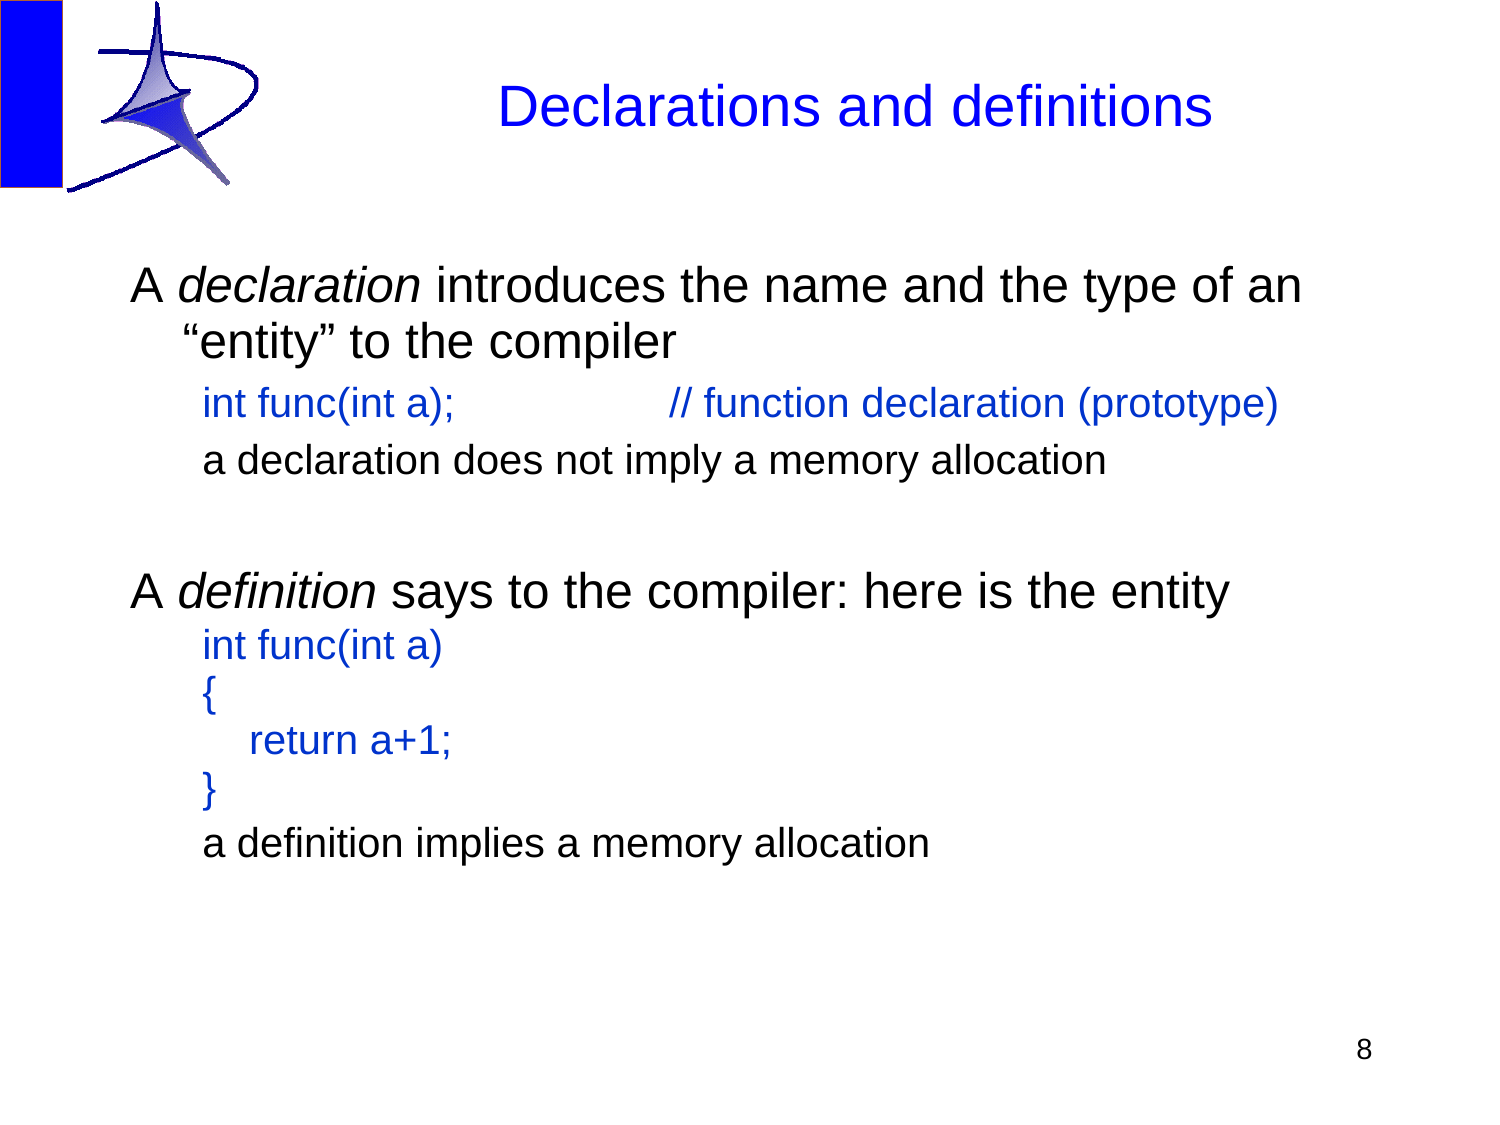

# Declarations and definitions
A declaration introduces the name and the type of an “entity” to the compiler
int func(int a);	 // function declaration (prototype)
a declaration does not imply a memory allocation
A definition says to the compiler: here is the entity
int func(int a)
{
	return a+1;
}
a definition implies a memory allocation
8